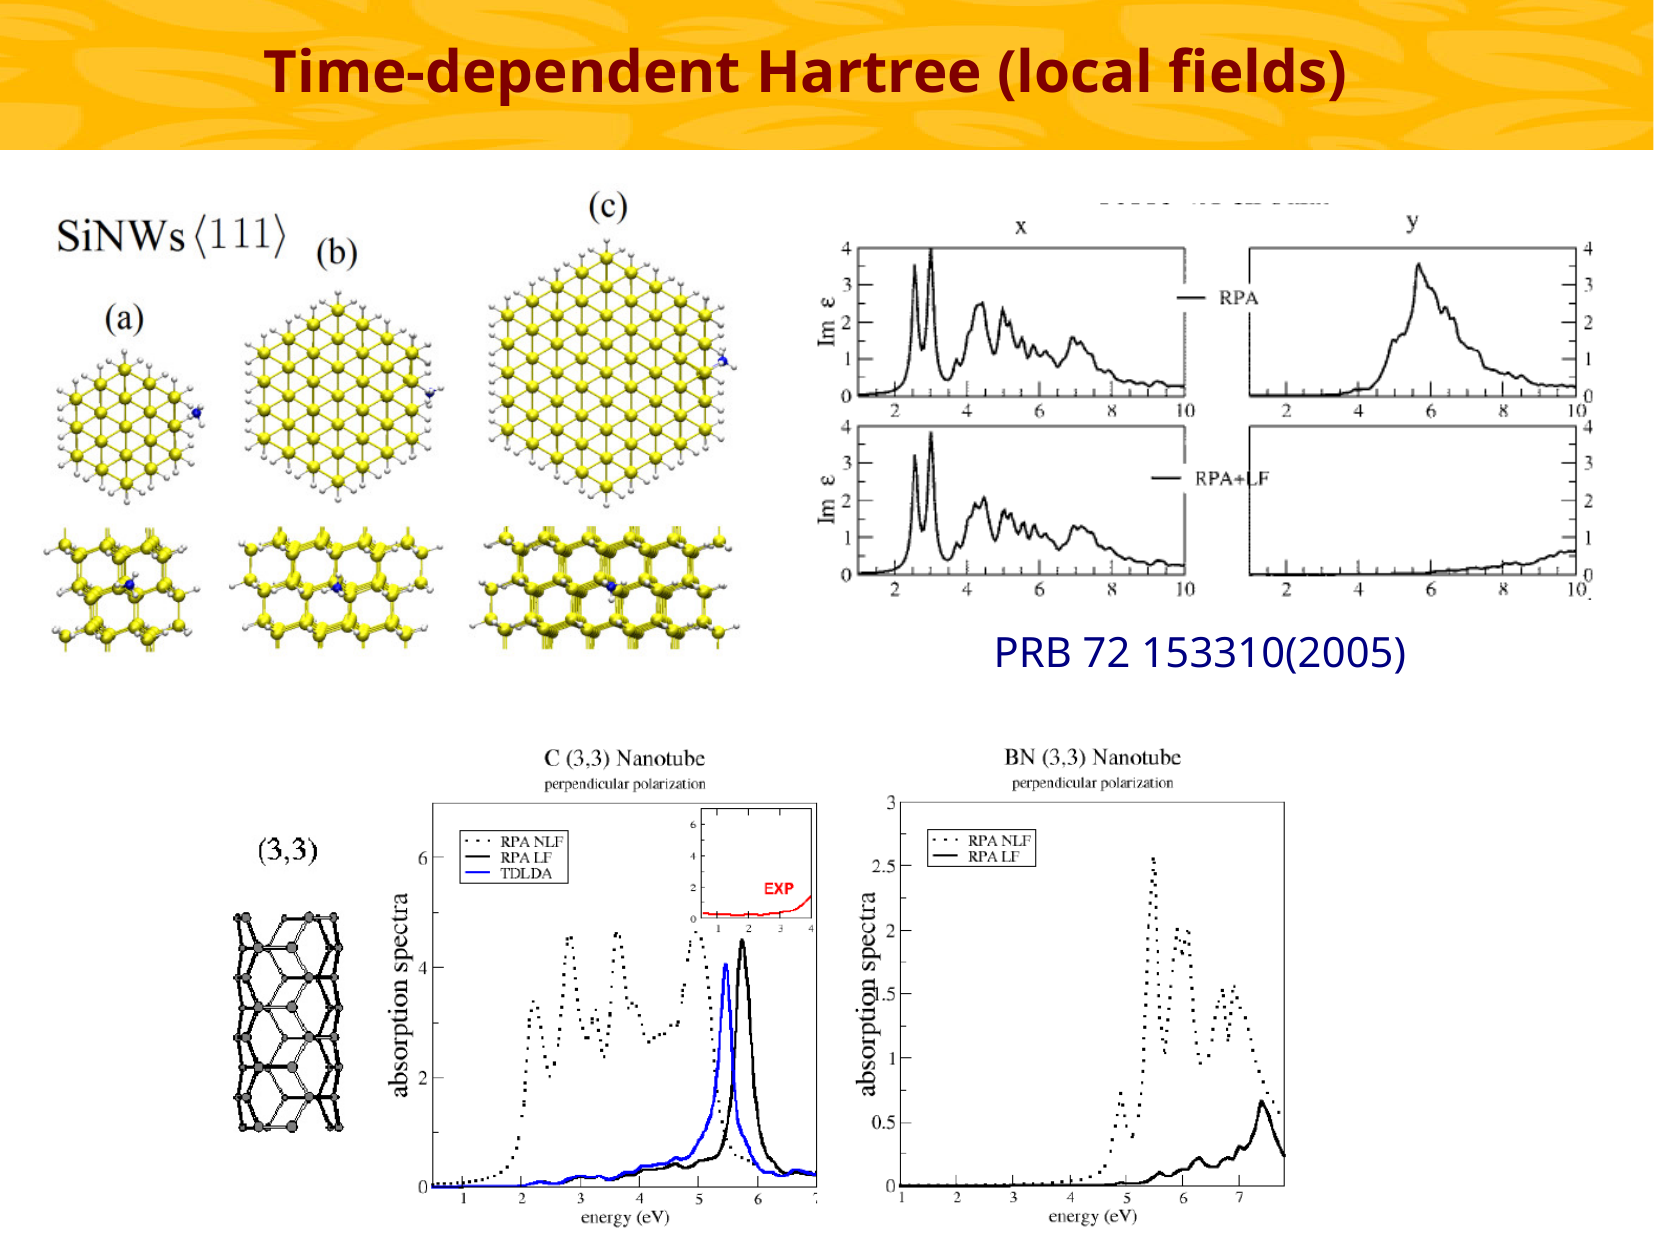

Time-dependent Hartree (local fields)
PRB 72 153310(2005)